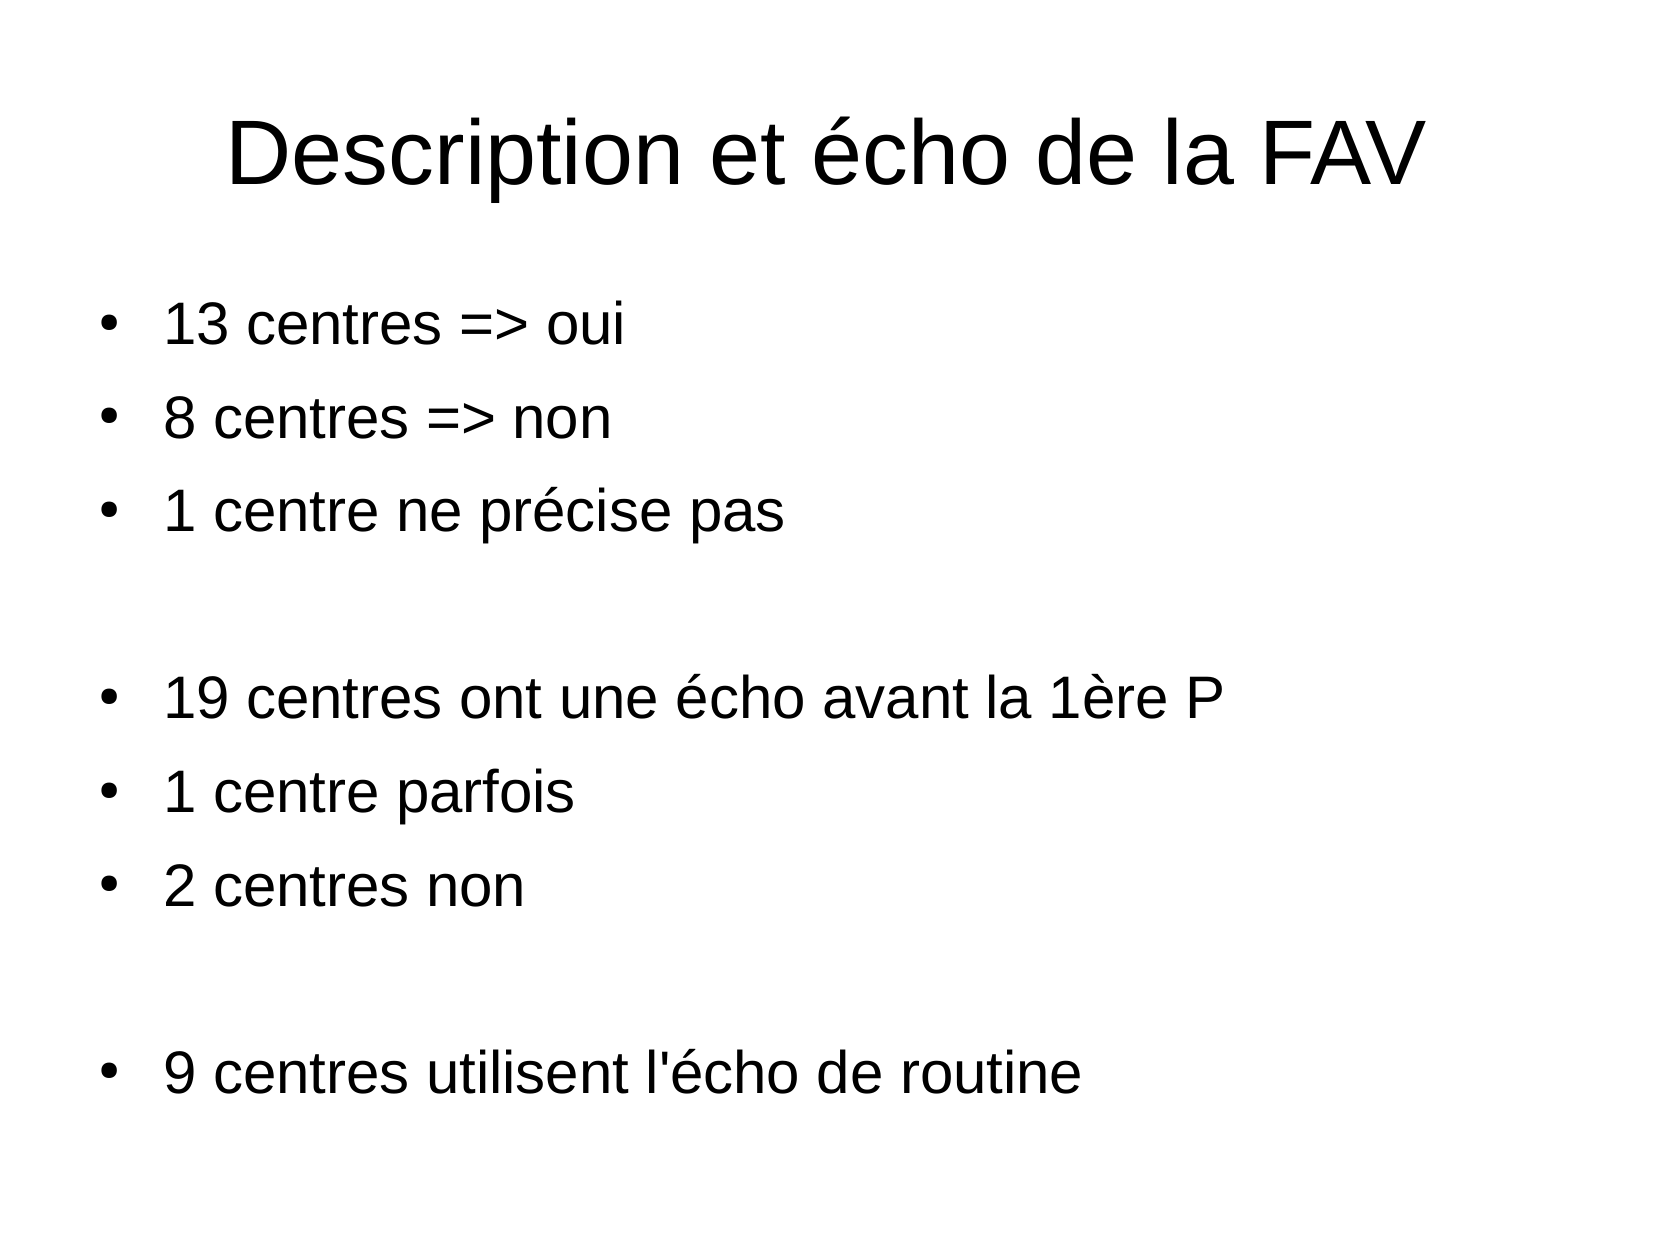

# Description et écho de la FAV
 13 centres => oui
 8 centres => non
 1 centre ne précise pas
 19 centres ont une écho avant la 1ère P
 1 centre parfois
 2 centres non
 9 centres utilisent l'écho de routine